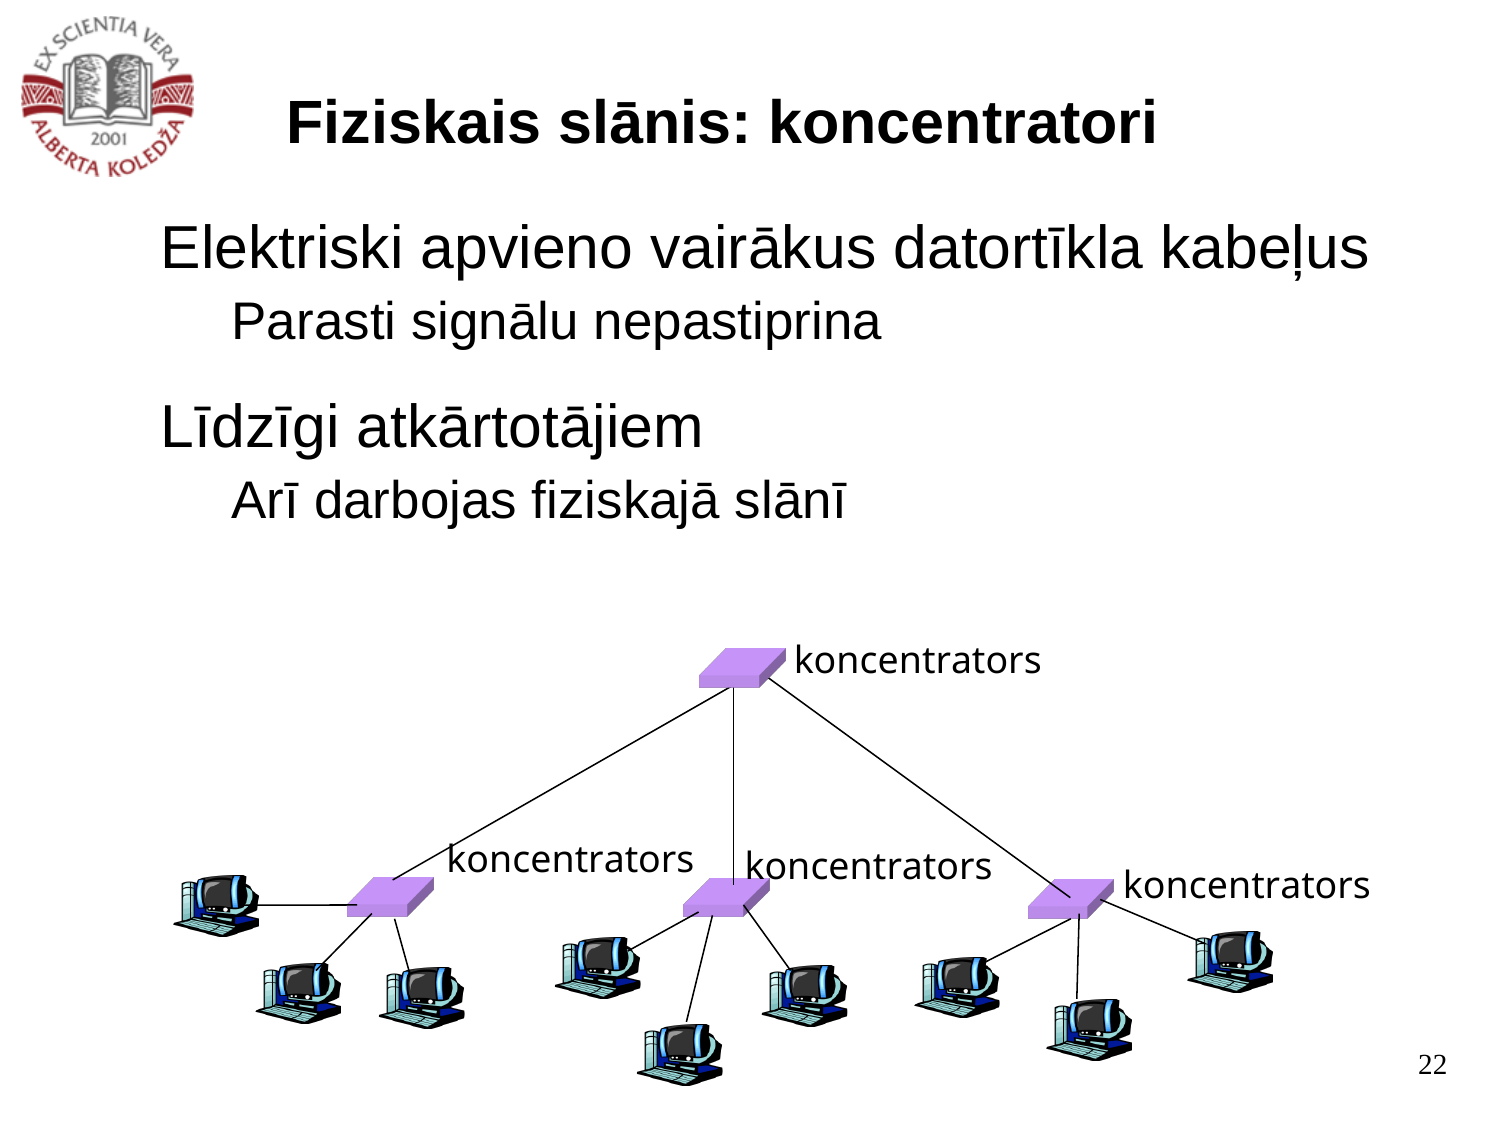

# Fiziskais slānis: koncentratori
Elektriski apvieno vairākus datortīkla kabeļus
Parasti signālu nepastiprina
Līdzīgi atkārtotājiem
Arī darbojas fiziskajā slānī
koncentrators
koncentrators
koncentrators
koncentrators